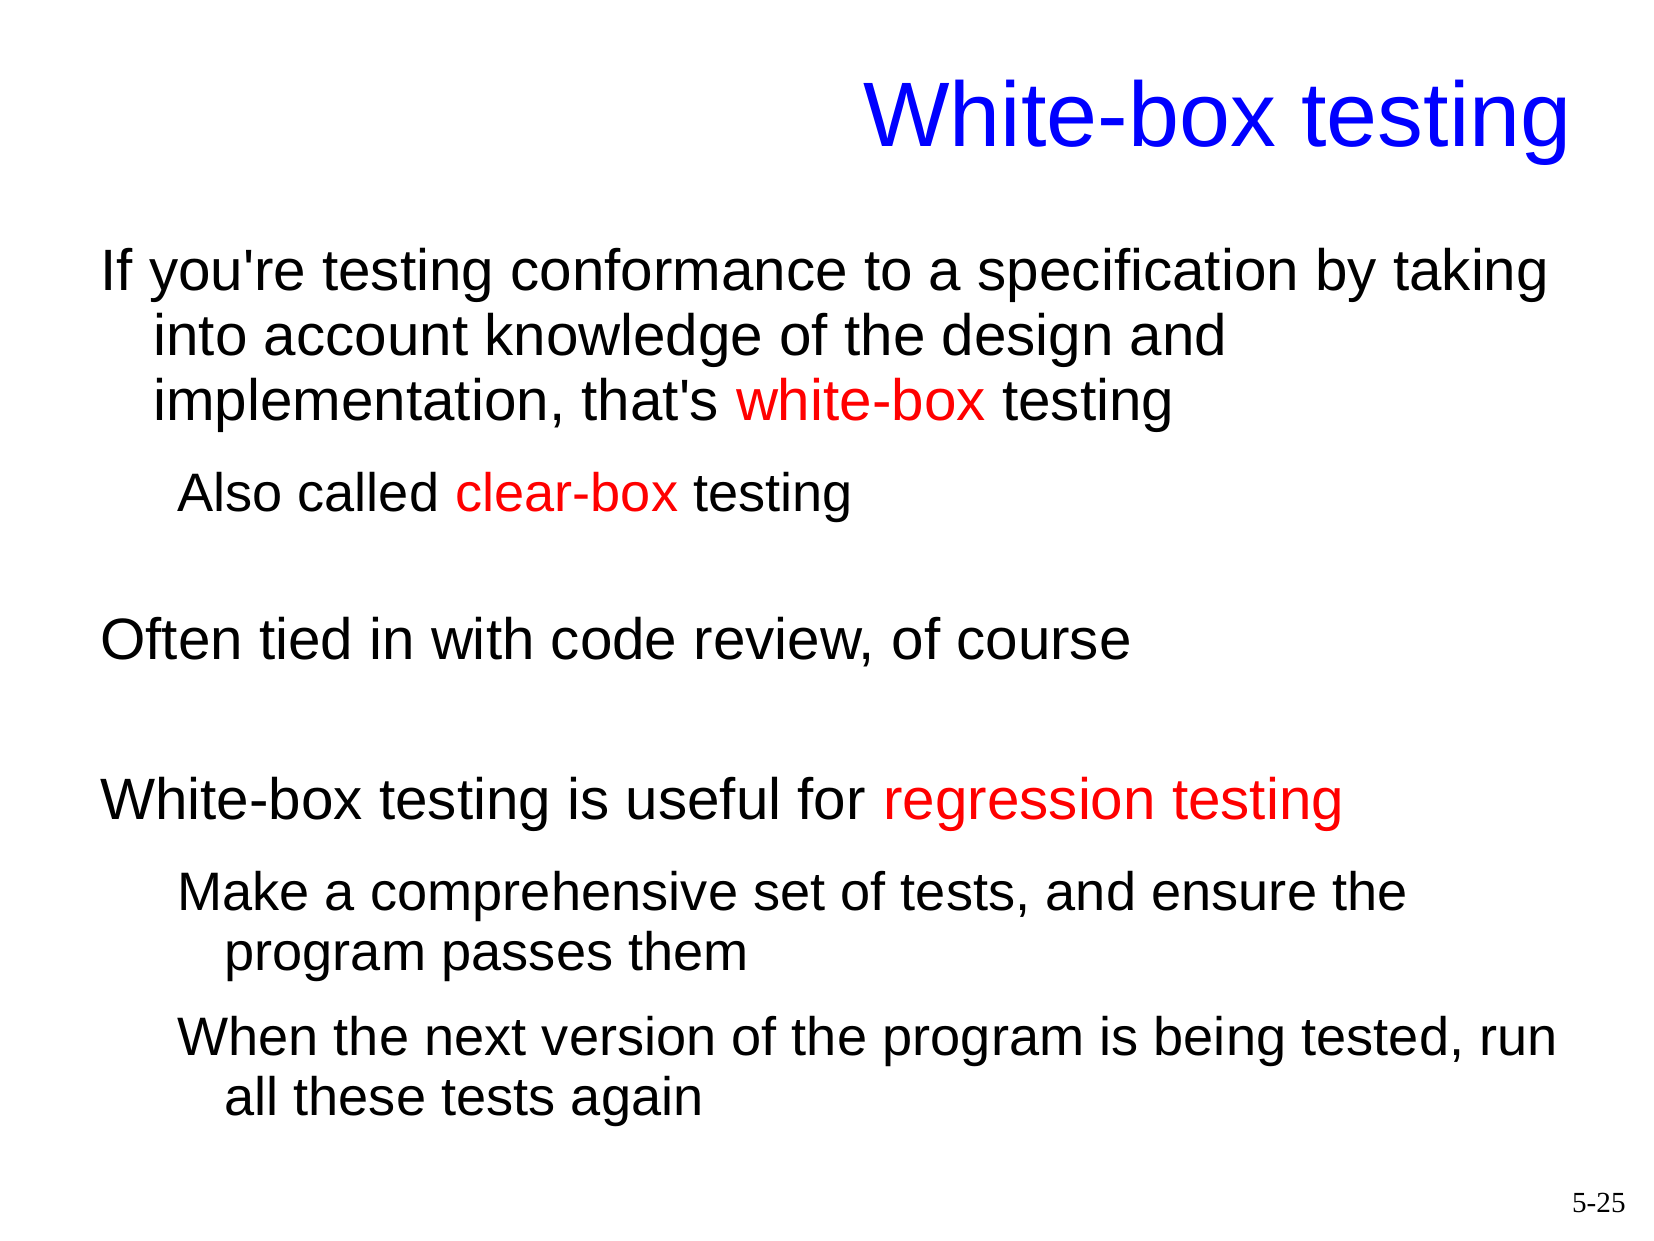

# White-box testing
If you're testing conformance to a specification by taking into account knowledge of the design and implementation, that's white-box testing
Also called clear-box testing
Often tied in with code review, of course
White-box testing is useful for regression testing
Make a comprehensive set of tests, and ensure the program passes them
When the next version of the program is being tested, run all these tests again